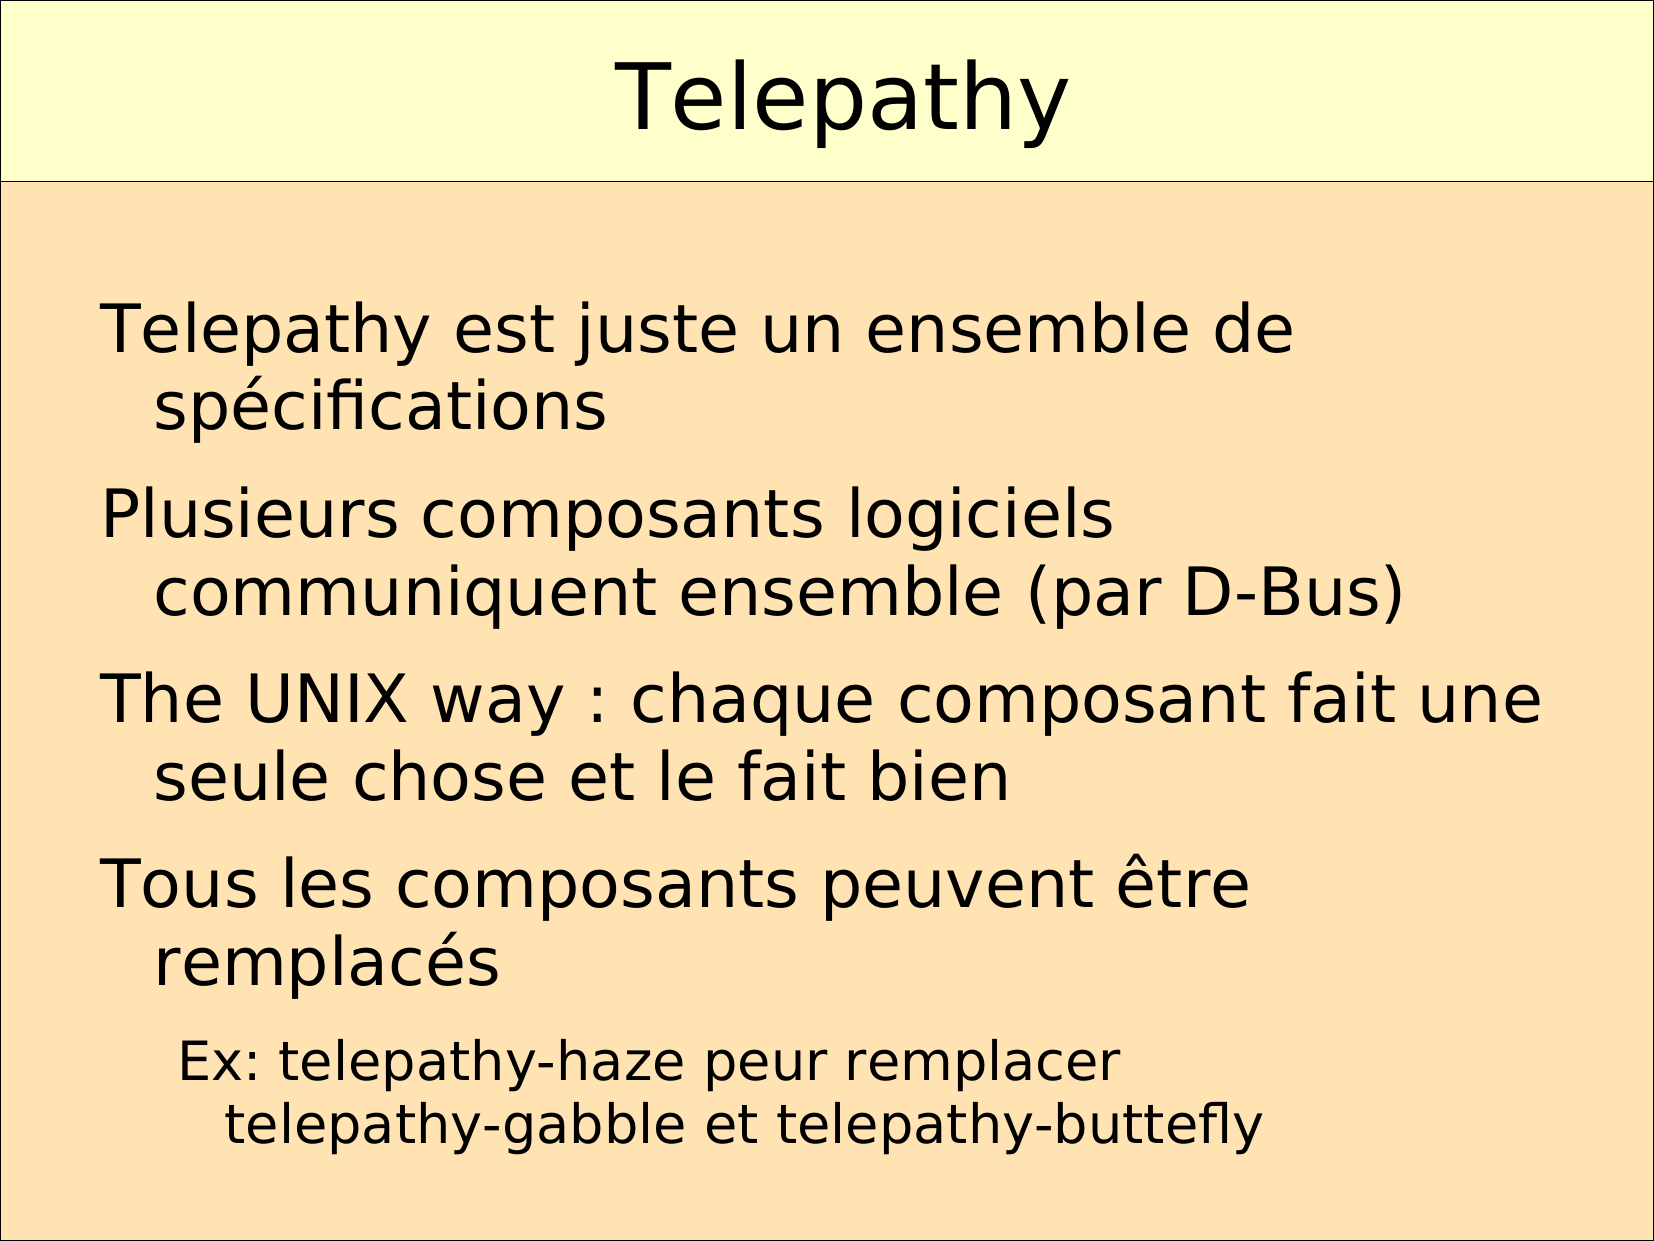

Telepathy
# Telepathy est juste un ensemble de spécifications
Plusieurs composants logiciels communiquent ensemble (par D-Bus)
The UNIX way : chaque composant fait une seule chose et le fait bien
Tous les composants peuvent être remplacés
Ex: telepathy-haze peur remplacer telepathy‑gabble et telepathy-buttefly